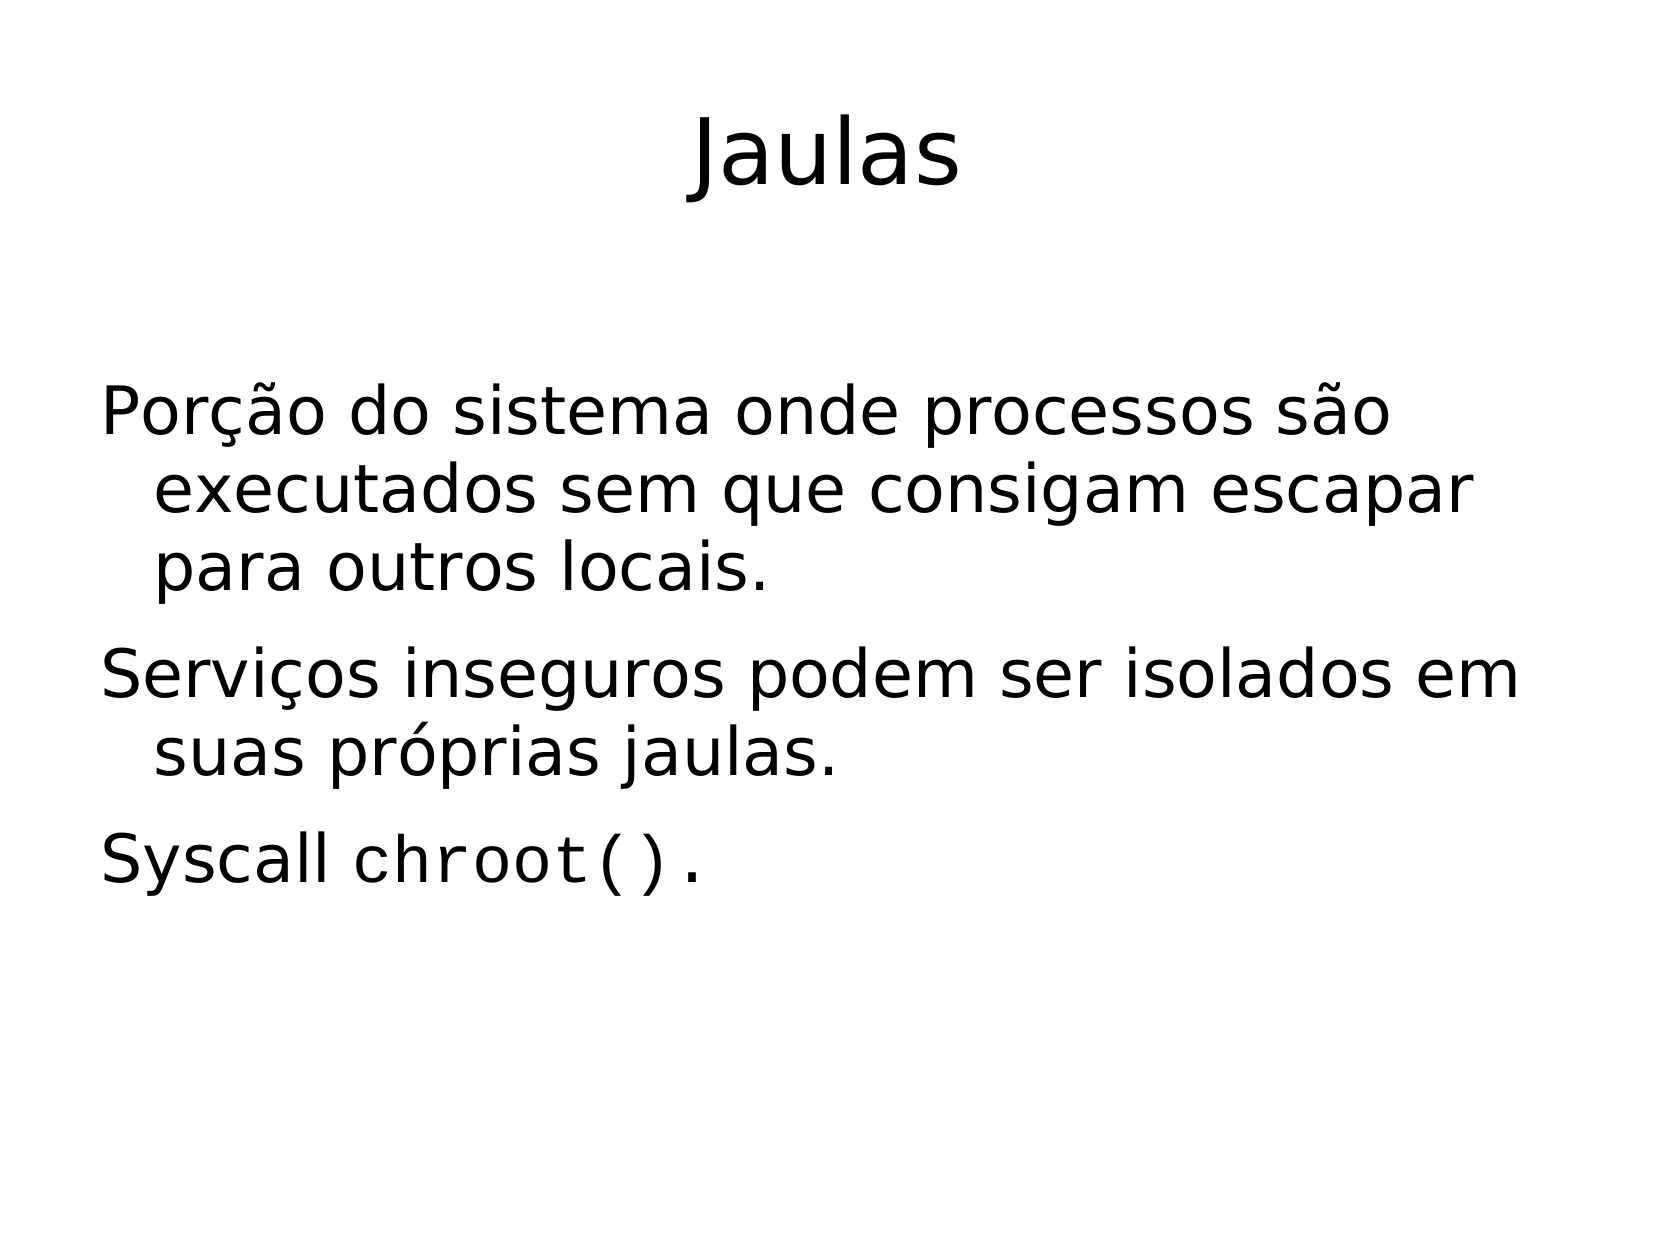

# Jaulas
Porção do sistema onde processos são executados sem que consigam escapar para outros locais.
Serviços inseguros podem ser isolados em suas próprias jaulas.
Syscall chroot().